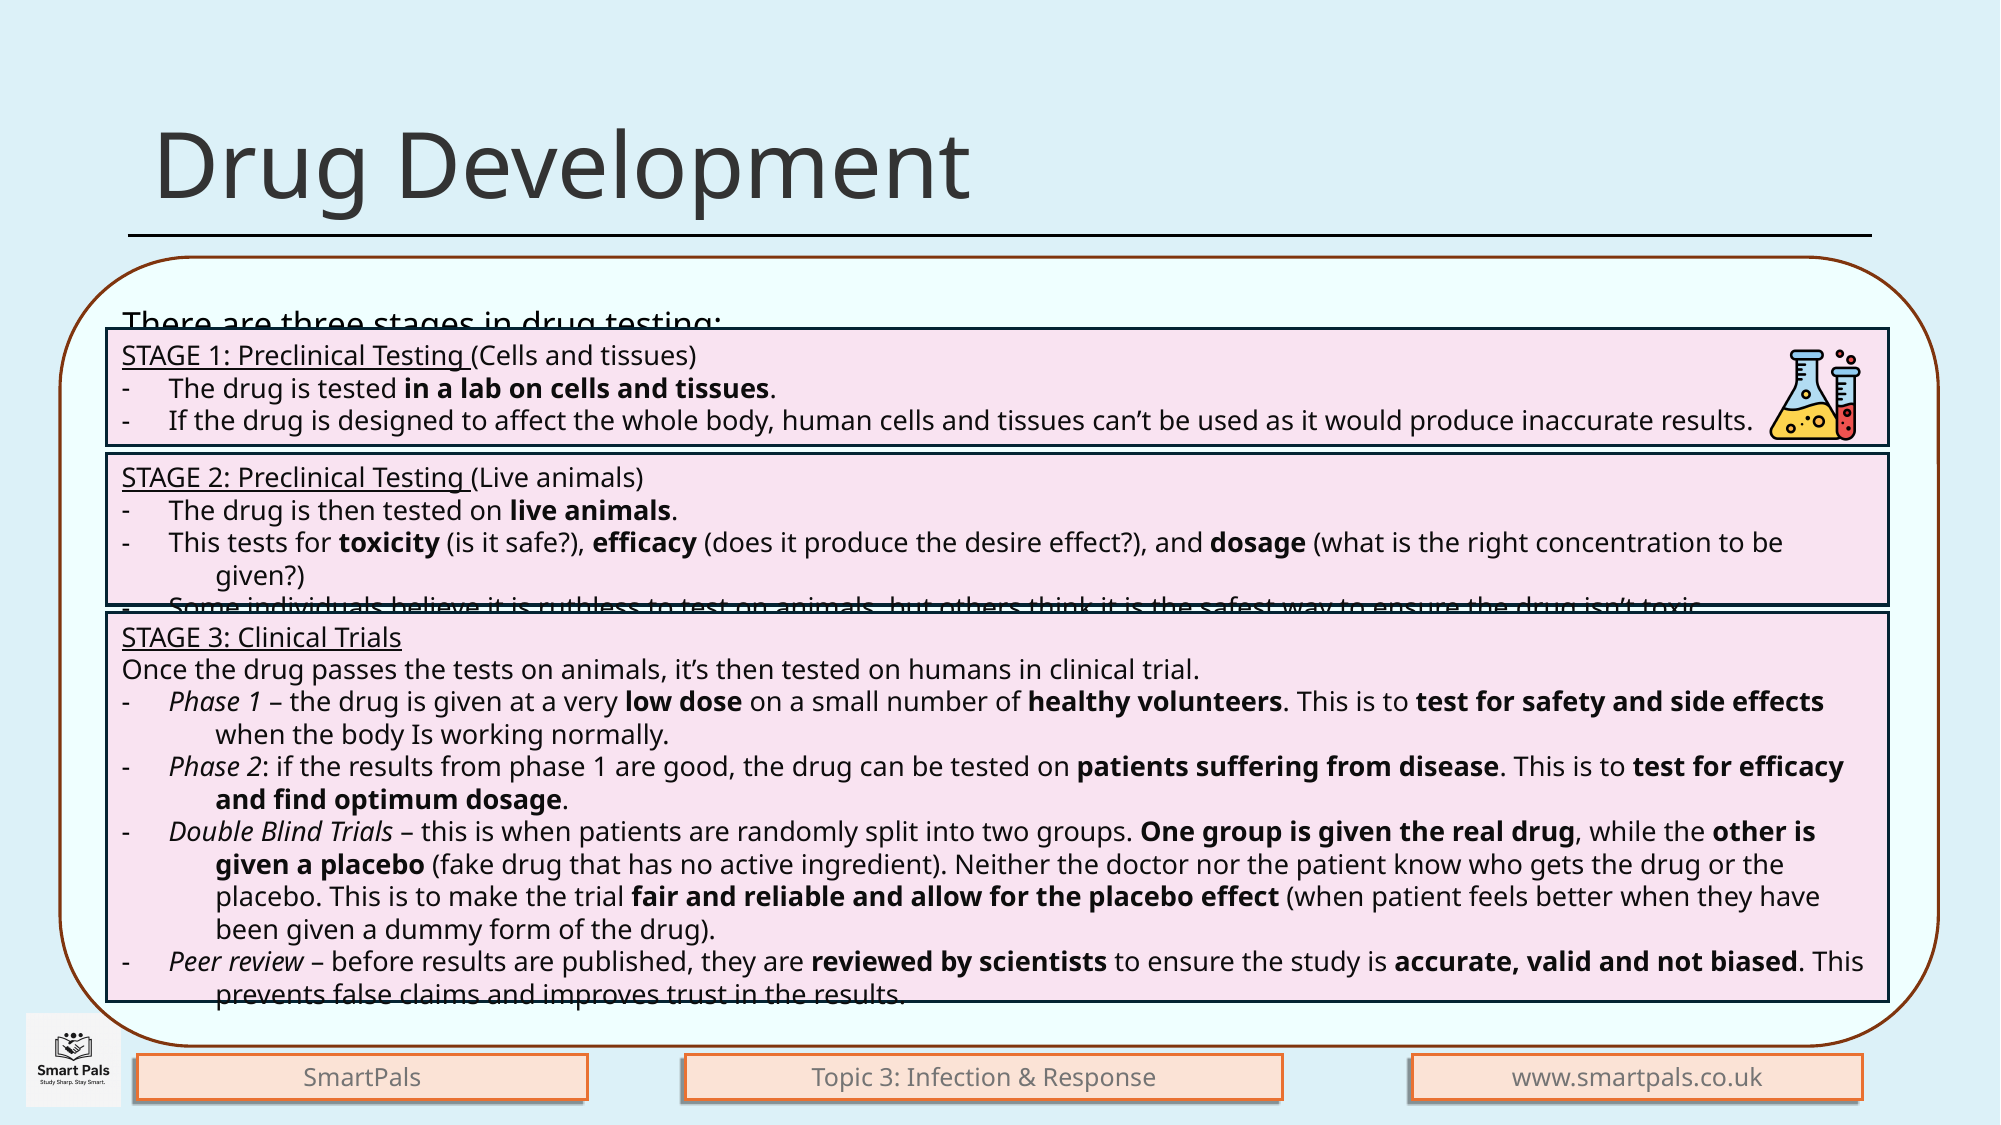

# Drug Development
 There are three stages in drug testing:
STAGE 1: Preclinical Testing (Cells and tissues)
The drug is tested in a lab on cells and tissues.
If the drug is designed to affect the whole body, human cells and tissues can’t be used as it would produce inaccurate results.
STAGE 2: Preclinical Testing (Live animals)
The drug is then tested on live animals.
This tests for toxicity (is it safe?), efficacy (does it produce the desire effect?), and dosage (what is the right concentration to be given?)
Some individuals believe it is ruthless to test on animals, but others think it is the safest way to ensure the drug isn’t toxic.
STAGE 3: Clinical Trials
Once the drug passes the tests on animals, it’s then tested on humans in clinical trial.
Phase 1 – the drug is given at a very low dose on a small number of healthy volunteers. This is to test for safety and side effects when the body Is working normally.
Phase 2: if the results from phase 1 are good, the drug can be tested on patients suffering from disease. This is to test for efficacy and find optimum dosage.
Double Blind Trials – this is when patients are randomly split into two groups. One group is given the real drug, while the other is given a placebo (fake drug that has no active ingredient). Neither the doctor nor the patient know who gets the drug or the placebo. This is to make the trial fair and reliable and allow for the placebo effect (when patient feels better when they have been given a dummy form of the drug).
Peer review – before results are published, they are reviewed by scientists to ensure the study is accurate, valid and not biased. This prevents false claims and improves trust in the results.